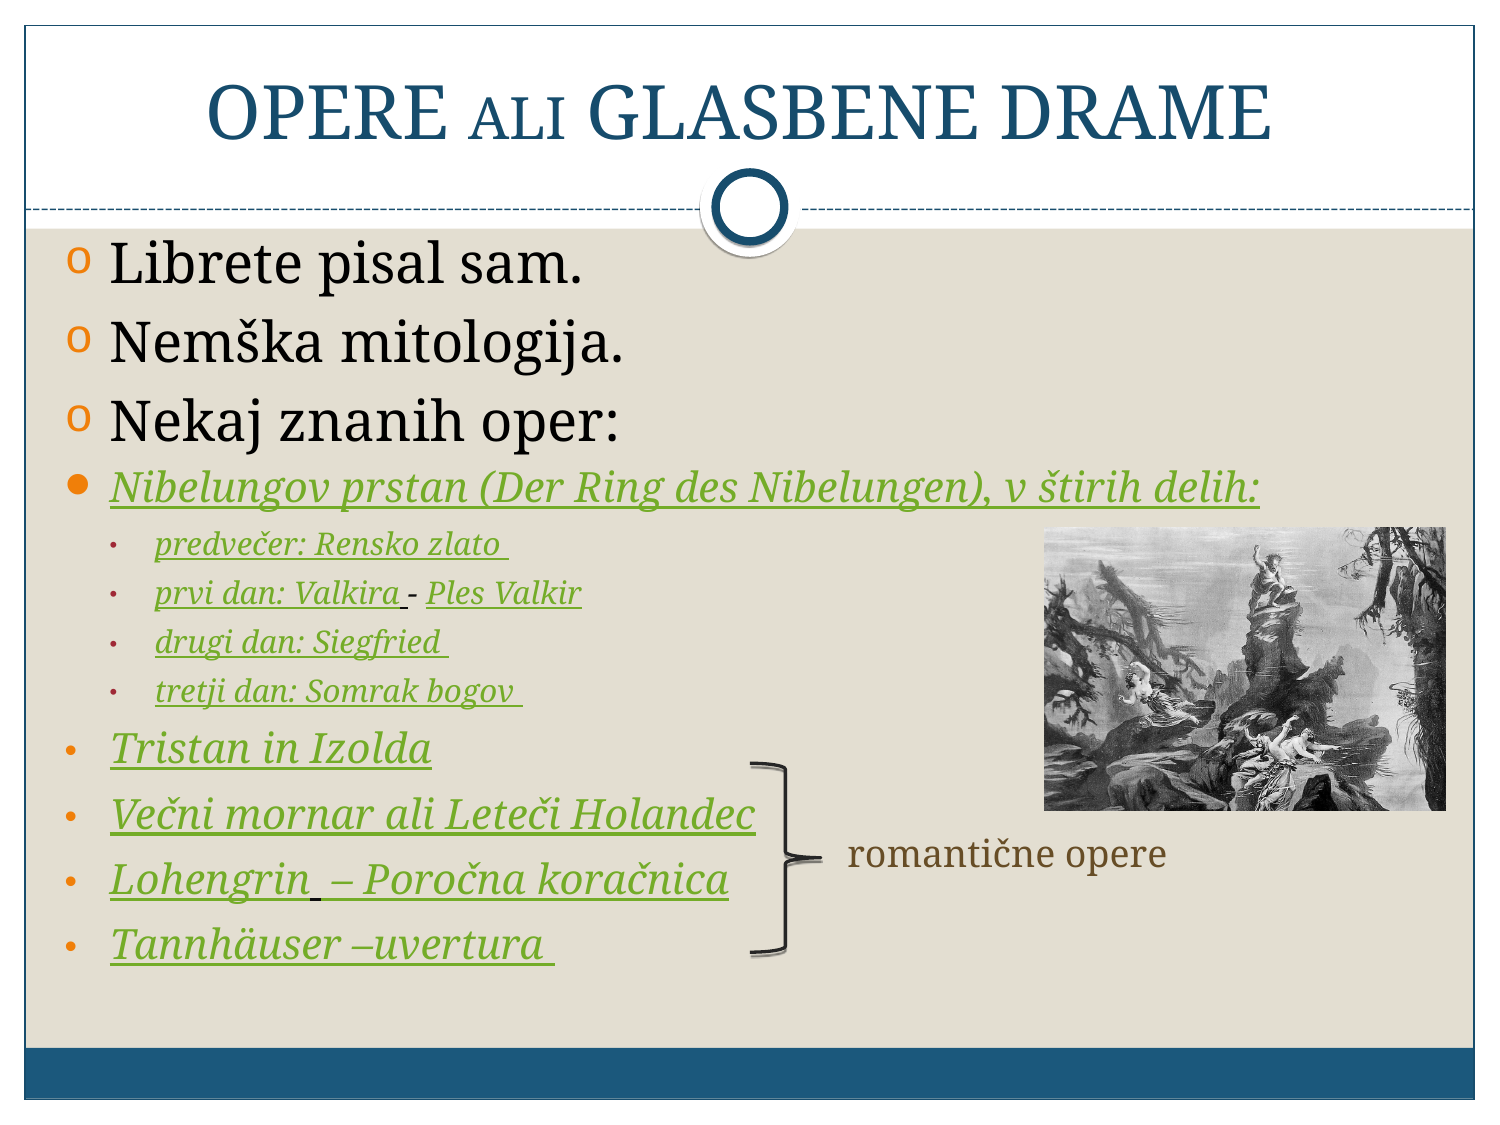

# OPERE ALI GLASBENE DRAME
Librete pisal sam.
Nemška mitologija.
Nekaj znanih oper:
Nibelungov prstan (Der Ring des Nibelungen), v štirih delih:
predvečer: Rensko zlato
prvi dan: Valkira - Ples Valkir
drugi dan: Siegfried
tretji dan: Somrak bogov
Tristan in Izolda
Večni mornar ali Leteči Holandec
Lohengrin – Poročna koračnica
Tannhäuser –uvertura
romantične opere